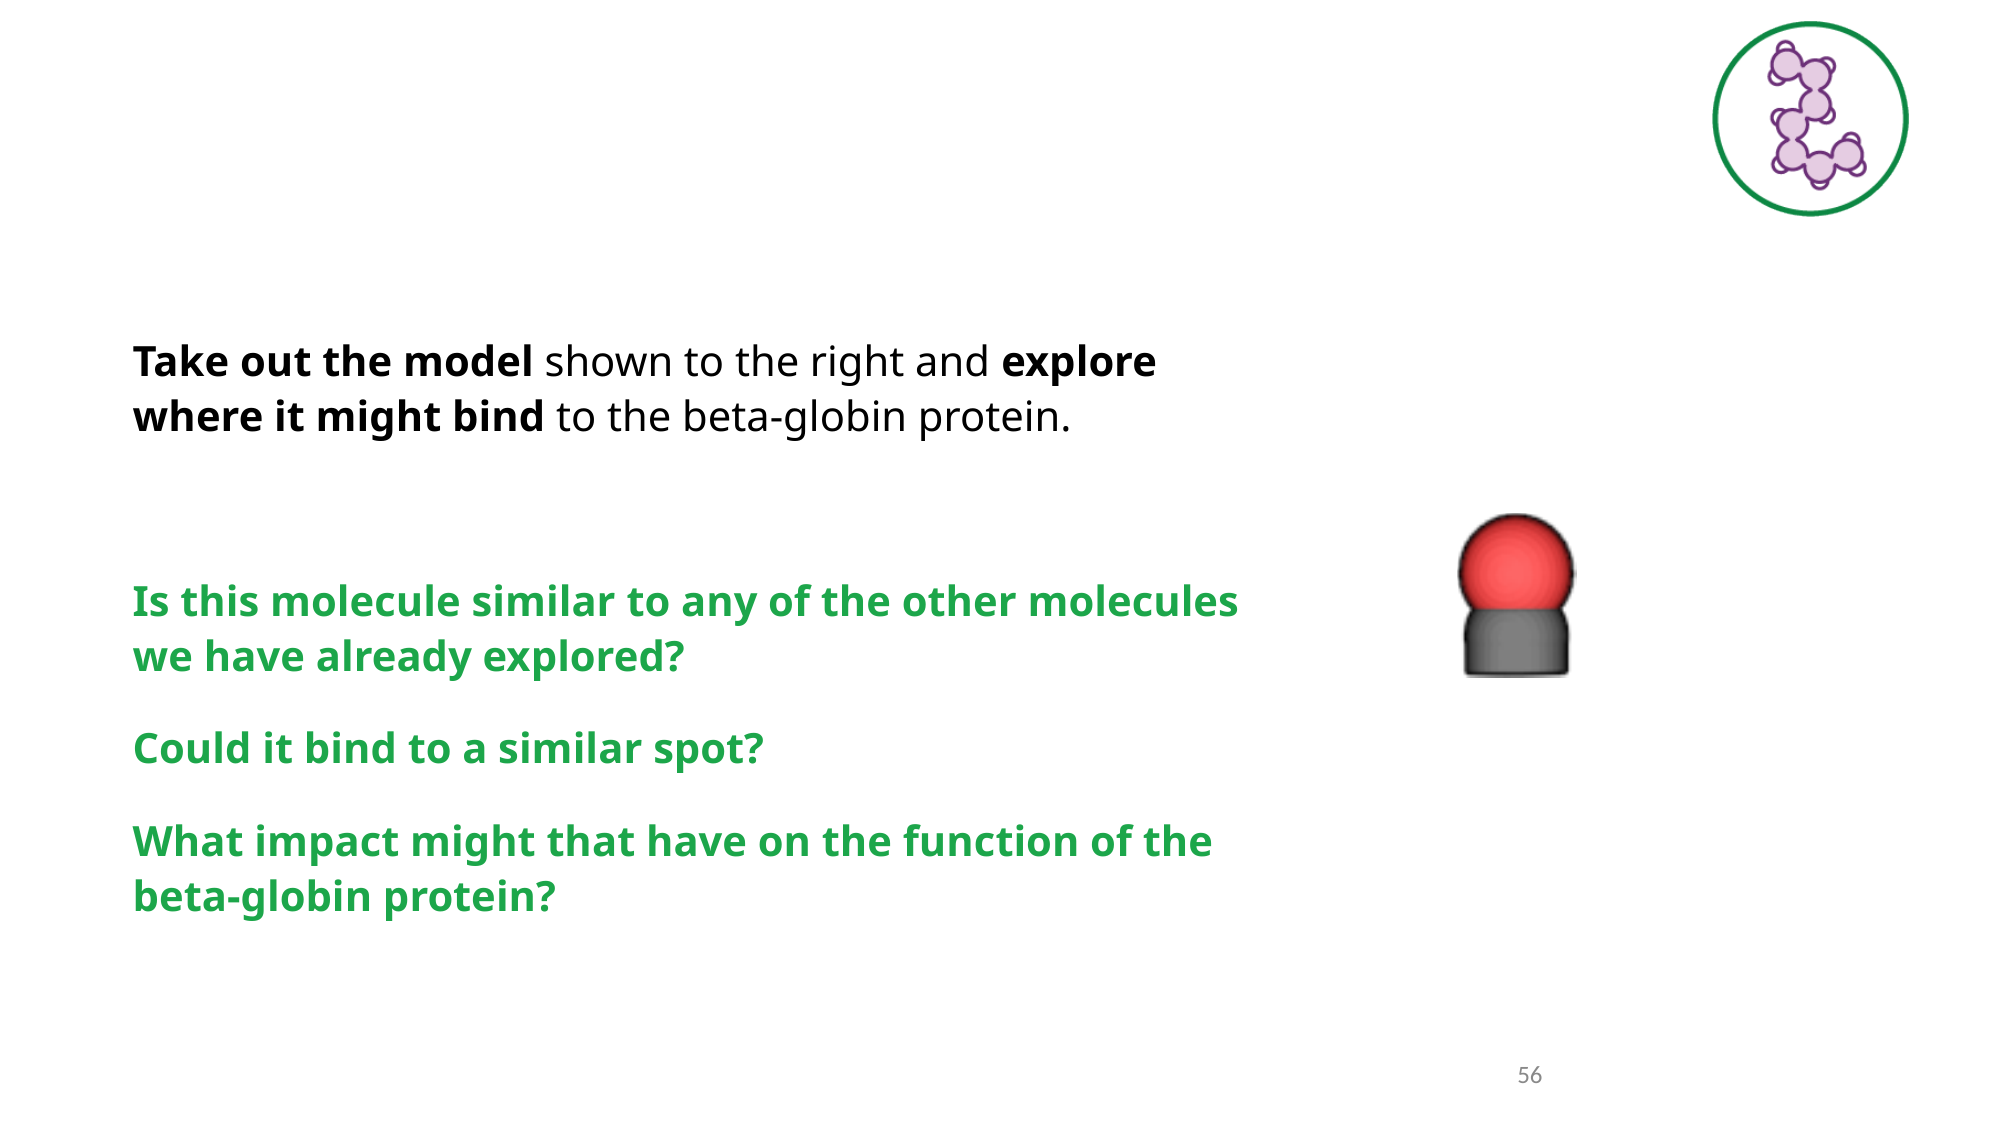

Carbon Monoxide and Competitive Inhibition
Take out the model shown to the right and explore where it might bind to the beta-globin protein.
Is this molecule similar to any of the other molecules we have already explored?
Could it bind to a similar spot?
What impact might that have on the function of the beta-globin protein?